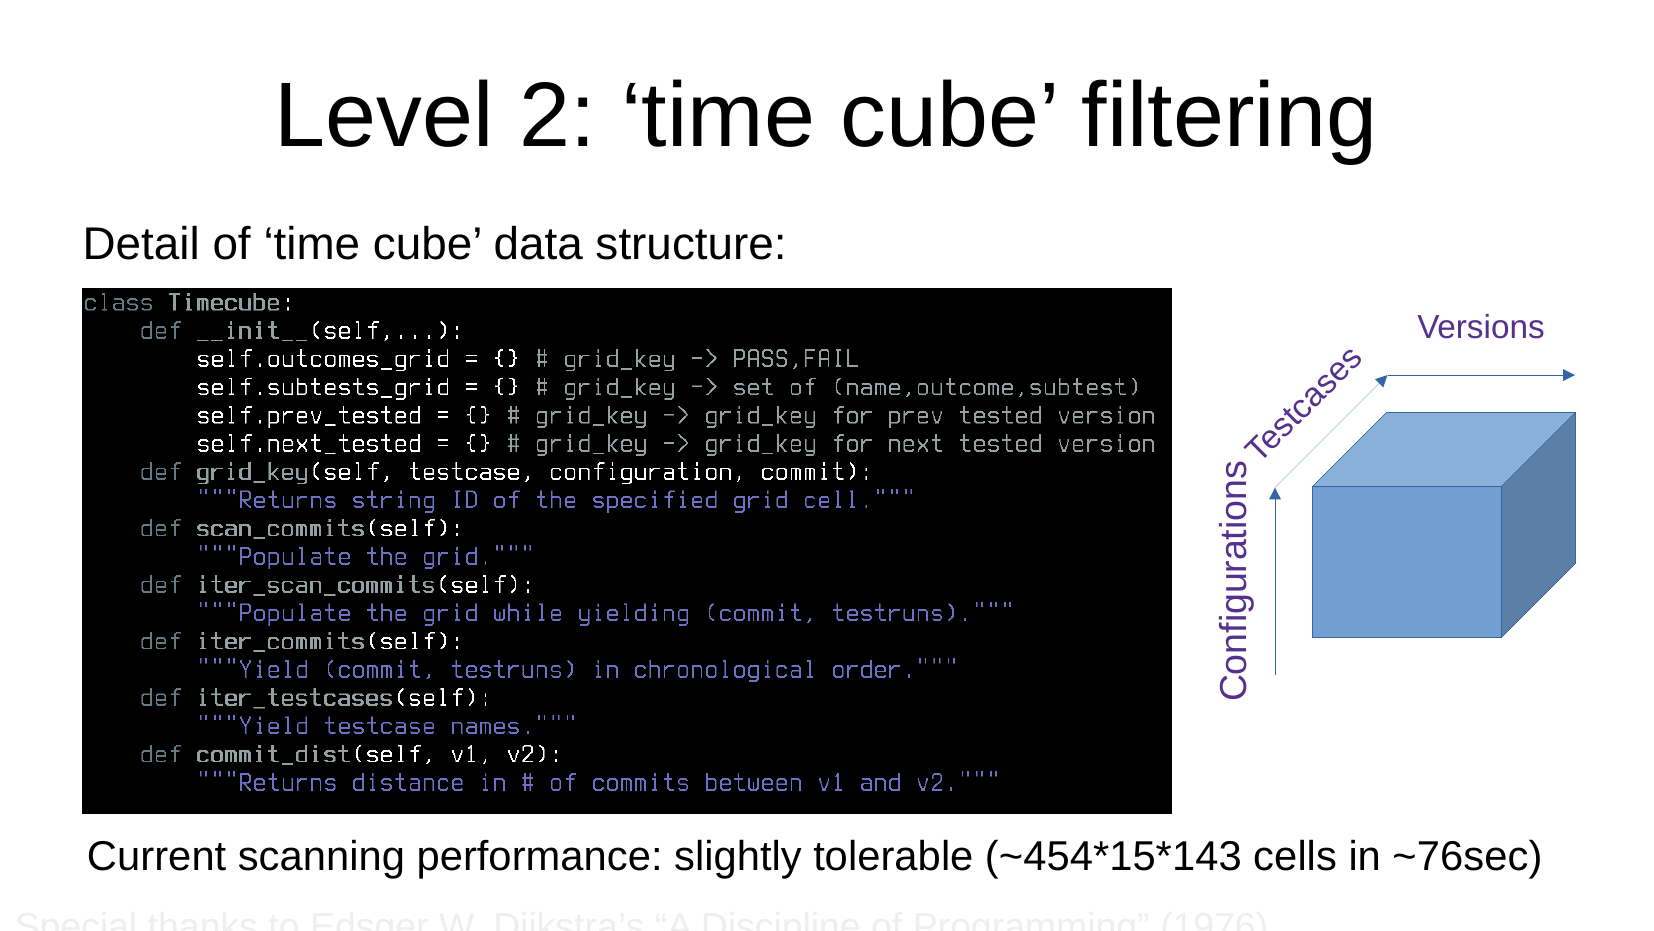

# Level 2: ‘time cube’ filtering
Detail of ‘time cube’ data structure:
Testcases
Versions
Configurations
Current scanning performance: slightly tolerable (~454*15*143 cells in ~76sec)
16
Special thanks to Edsger W. Dijkstra’s “A Discipline of Programming” (1976)